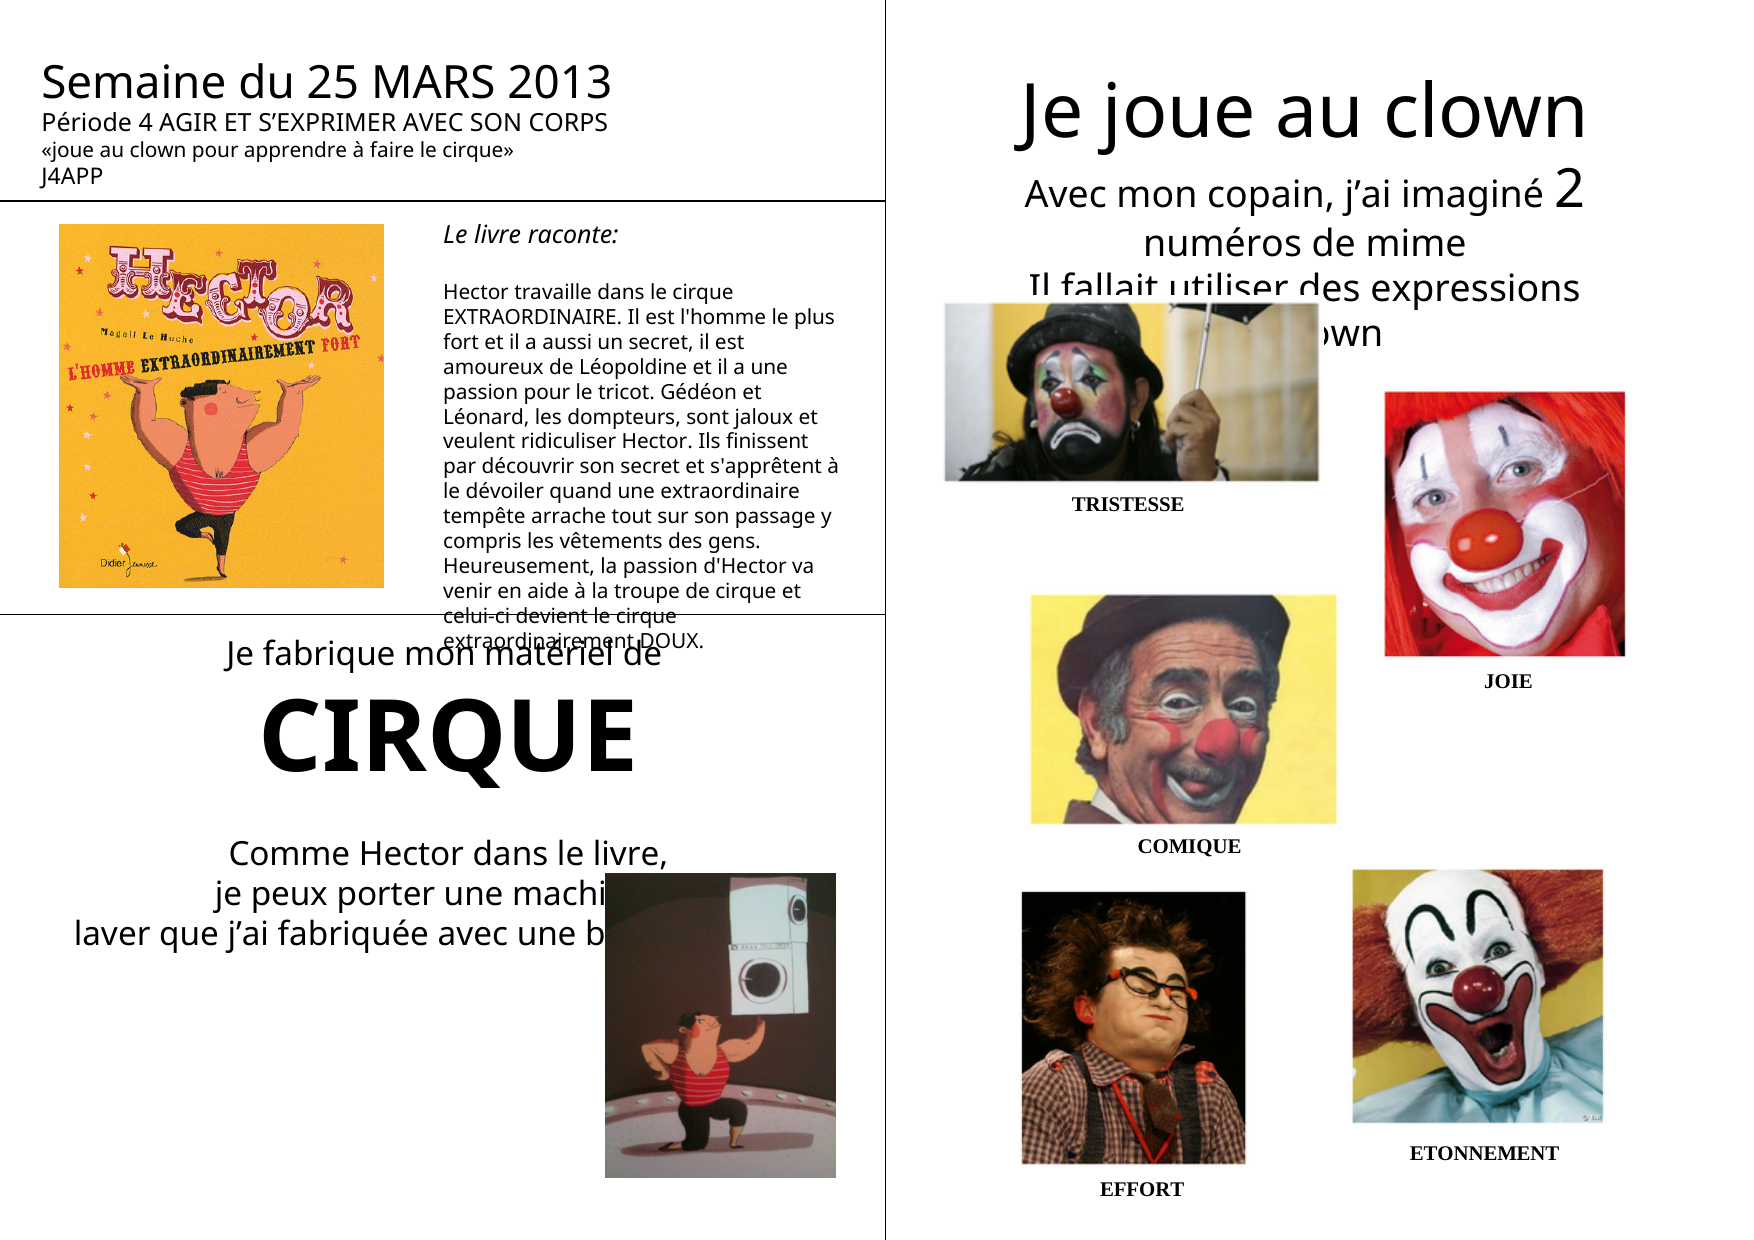

Semaine du 25 MARS 2013
Je joue au clown
Période 4 AGIR ET S’EXPRIMER AVEC SON CORPS
«joue au clown pour apprendre à faire le cirque»
J4APP
Avec mon copain, j’ai imaginé 2 numéros de mime
Il fallait utiliser des expressions de clown
Le livre raconte:
Hector travaille dans le cirque EXTRAORDINAIRE. Il est l'homme le plus fort et il a aussi un secret, il est amoureux de Léopoldine et il a une passion pour le tricot. Gédéon et Léonard, les dompteurs, sont jaloux et veulent ridiculiser Hector. Ils finissent par découvrir son secret et s'apprêtent à le dévoiler quand une extraordinaire tempête arrache tout sur son passage y compris les vêtements des gens. Heureusement, la passion d'Hector va venir en aide à la troupe de cirque et celui-ci devient le cirque extraordinairement DOUX.
TRISTESSE
Je fabrique mon matériel de
CIRQUE
Comme Hector dans le livre,
je peux porter une machine à
laver que j’ai fabriquée avec une boîte en carton
JOIE
COMIQUE
ETONNEMENT
EFFORT